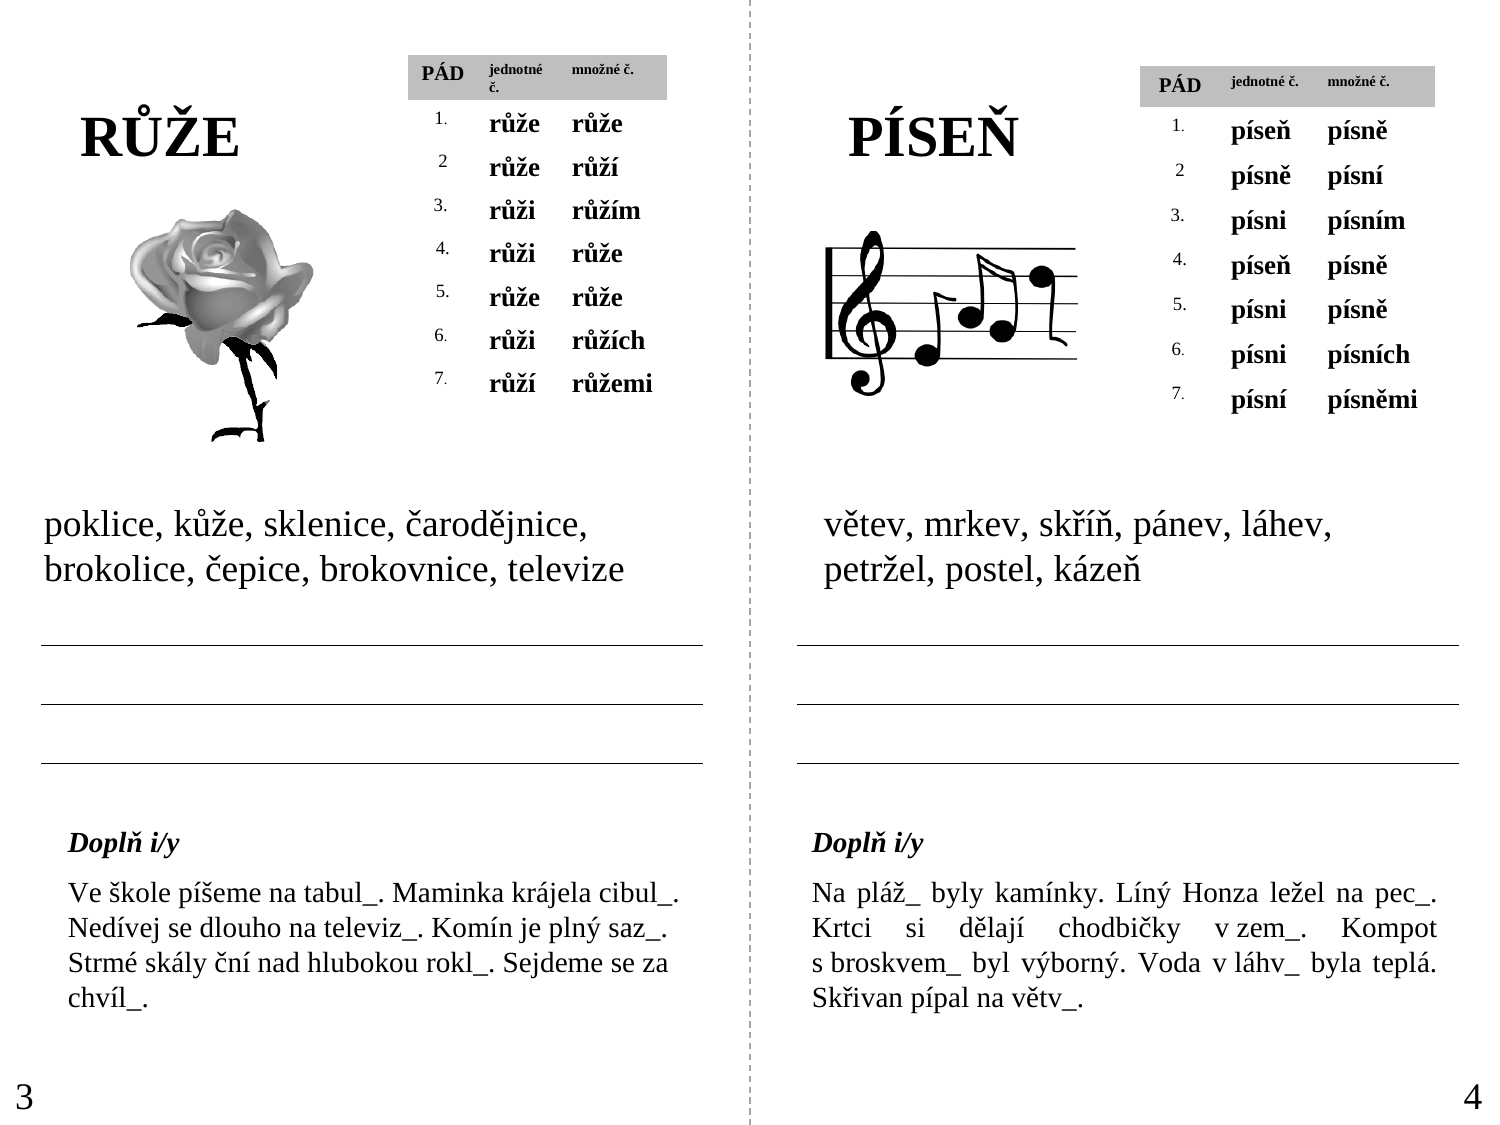

| PÁD | jednotné č. | množné č. |
| --- | --- | --- |
| 1. | růže | růže |
| 2 | růže | růží |
| 3. | růži | růžím |
| 4. | růži | růže |
| 5. | růže | růže |
| 6. | růži | růžích |
| 7. | růží | růžemi |
| PÁD | jednotné č. | množné č. |
| --- | --- | --- |
| 1. | píseň | písně |
| 2 | písně | písní |
| 3. | písni | písním |
| 4. | píseň | písně |
| 5. | písni | písně |
| 6. | písni | písních |
| 7. | písní | písněmi |
RŮŽE
PÍSEŇ
poklice, kůže, sklenice, čarodějnice, brokolice, čepice, brokovnice, televize
větev, mrkev, skříň, pánev, láhev, petržel, postel, kázeň
Doplň i/y
Ve škole píšeme na tabul_. Maminka krájela cibul_. Nedívej se dlouho na televiz_. Komín je plný saz_. Strmé skály ční nad hlubokou rokl_. Sejdeme se za chvíl_.
Doplň i/y
Na pláž_ byly kamínky. Líný Honza ležel na pec_. Krtci si dělají chodbičky v zem_. Kompot s broskvem_ byl výborný. Voda v láhv_ byla teplá. Skřivan pípal na větv_.
3
4